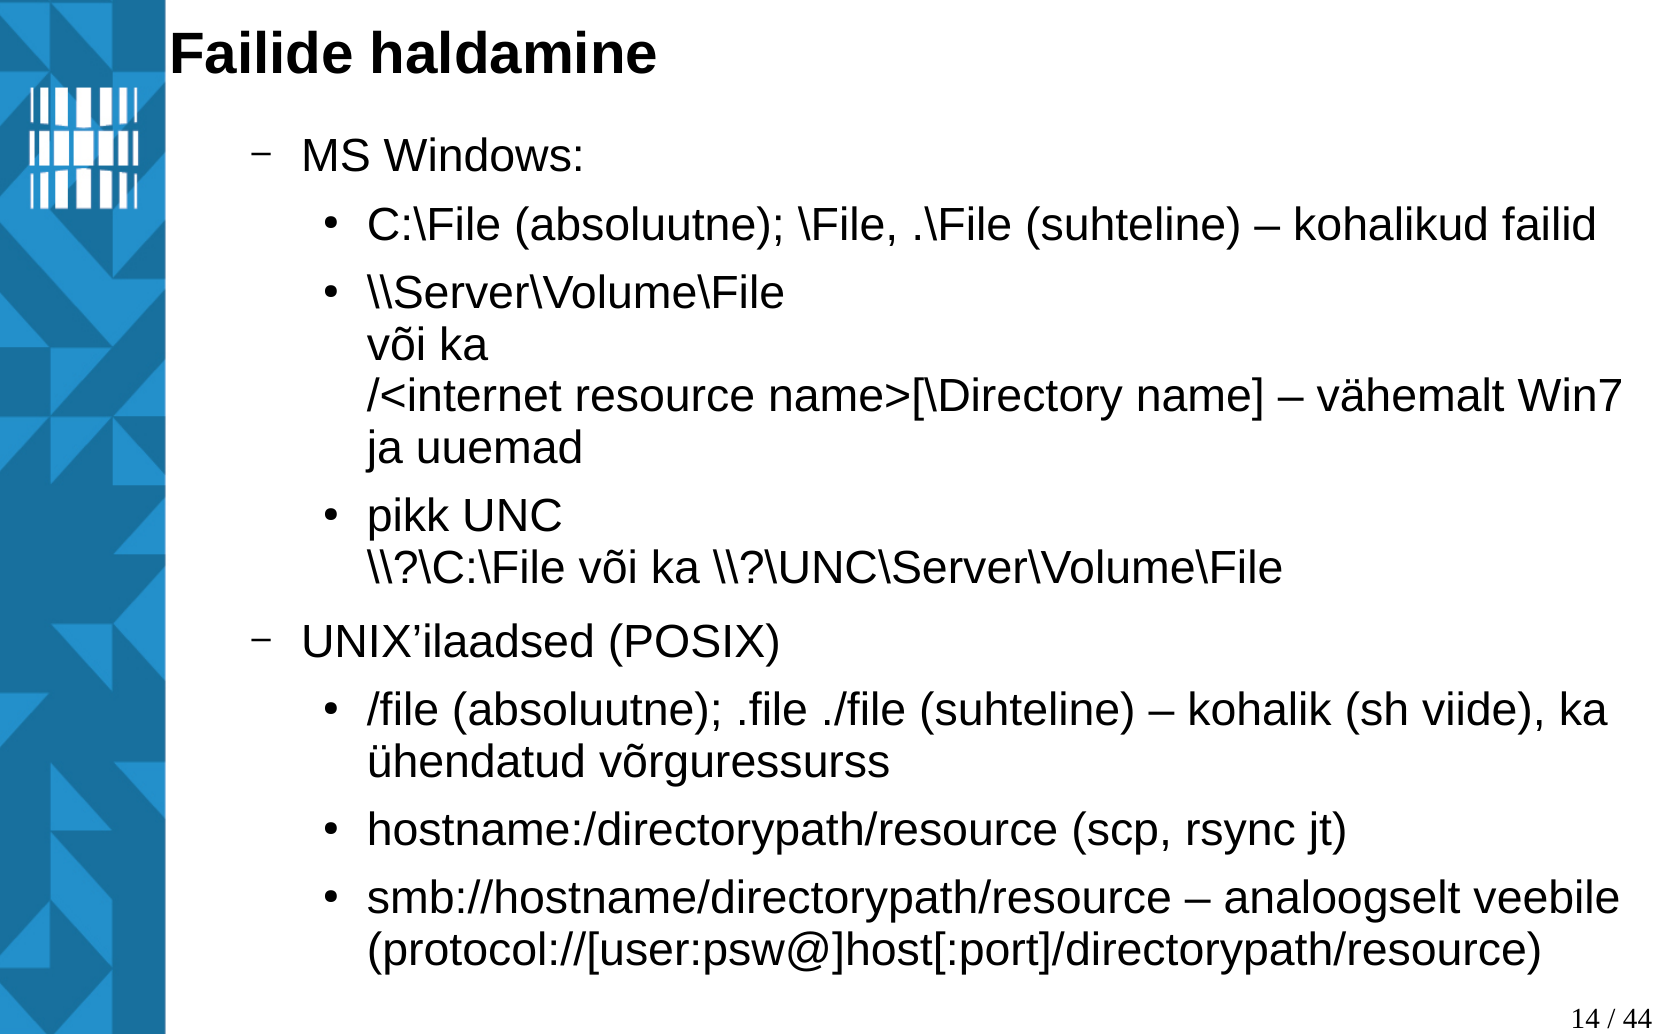

# Failide haldamine
MS Windows:
C:\File (absoluutne); \File, .\File (suhteline) – kohalikud failid
\\Server\Volume\File
või ka
/<internet resource name>[\Directory name] – vähemalt Win7 ja uuemad
pikk UNC
\\?\C:\File või ka \\?\UNC\Server\Volume\File
UNIX’ilaadsed (POSIX)
/file (absoluutne); .file ./file (suhteline) – kohalik (sh viide), ka ühendatud võrguressurss
hostname:/directorypath/resource (scp, rsync jt)
smb://hostname/directorypath/resource – analoogselt veebile (protocol://[user:psw@]host[:port]/directorypath/resource)
14